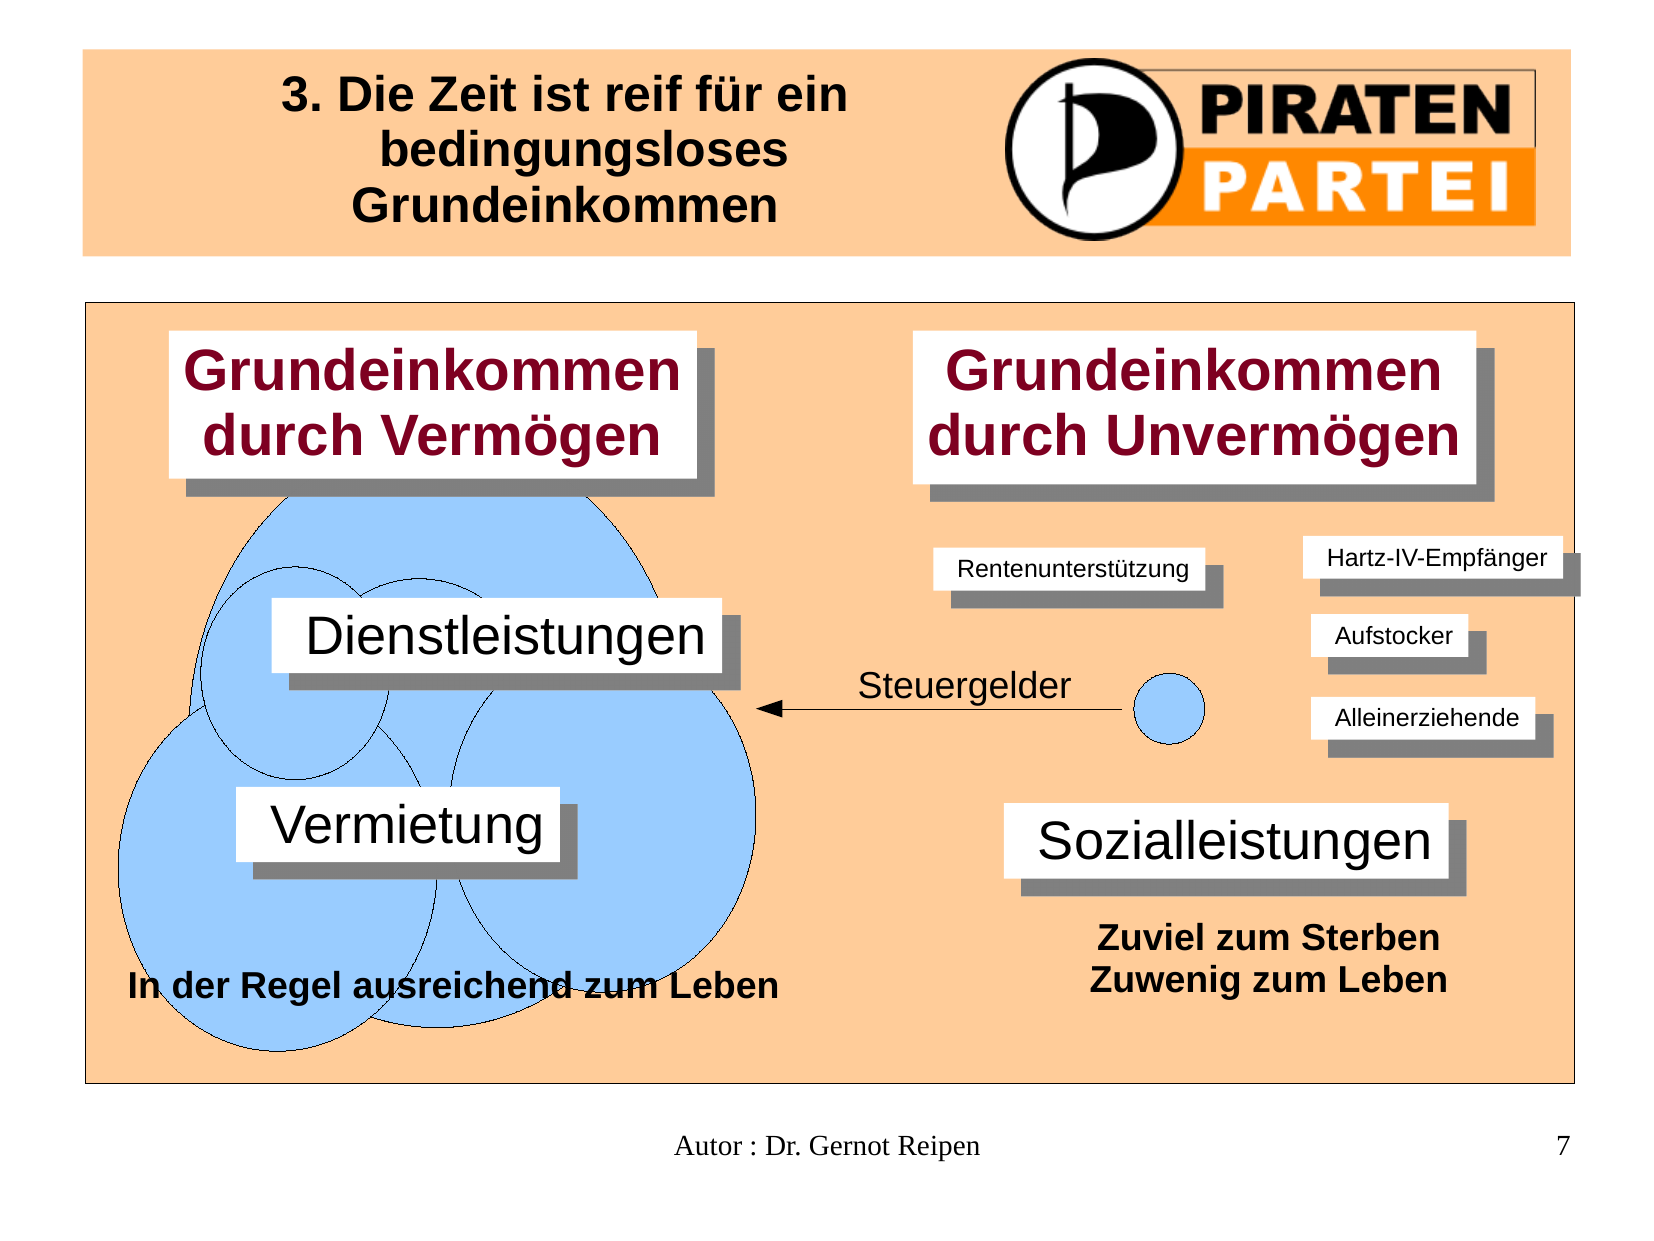

#
3. Die Zeit ist reif für ein bedingungsloses
Grundeinkommen
Grundeinkommen
durch Vermögen
Grundeinkommen
durch Unvermögen
Hartz-IV-Empfänger
Rentenunterstützung
Dienstleistungen
Aufstocker
Steuergelder
Alleinerziehende
Vermietung
Sozialleistungen
Zuviel zum Sterben
Zuwenig zum Leben
In der Regel ausreichend zum Leben
Autor : Dr. Gernot Reipen
7